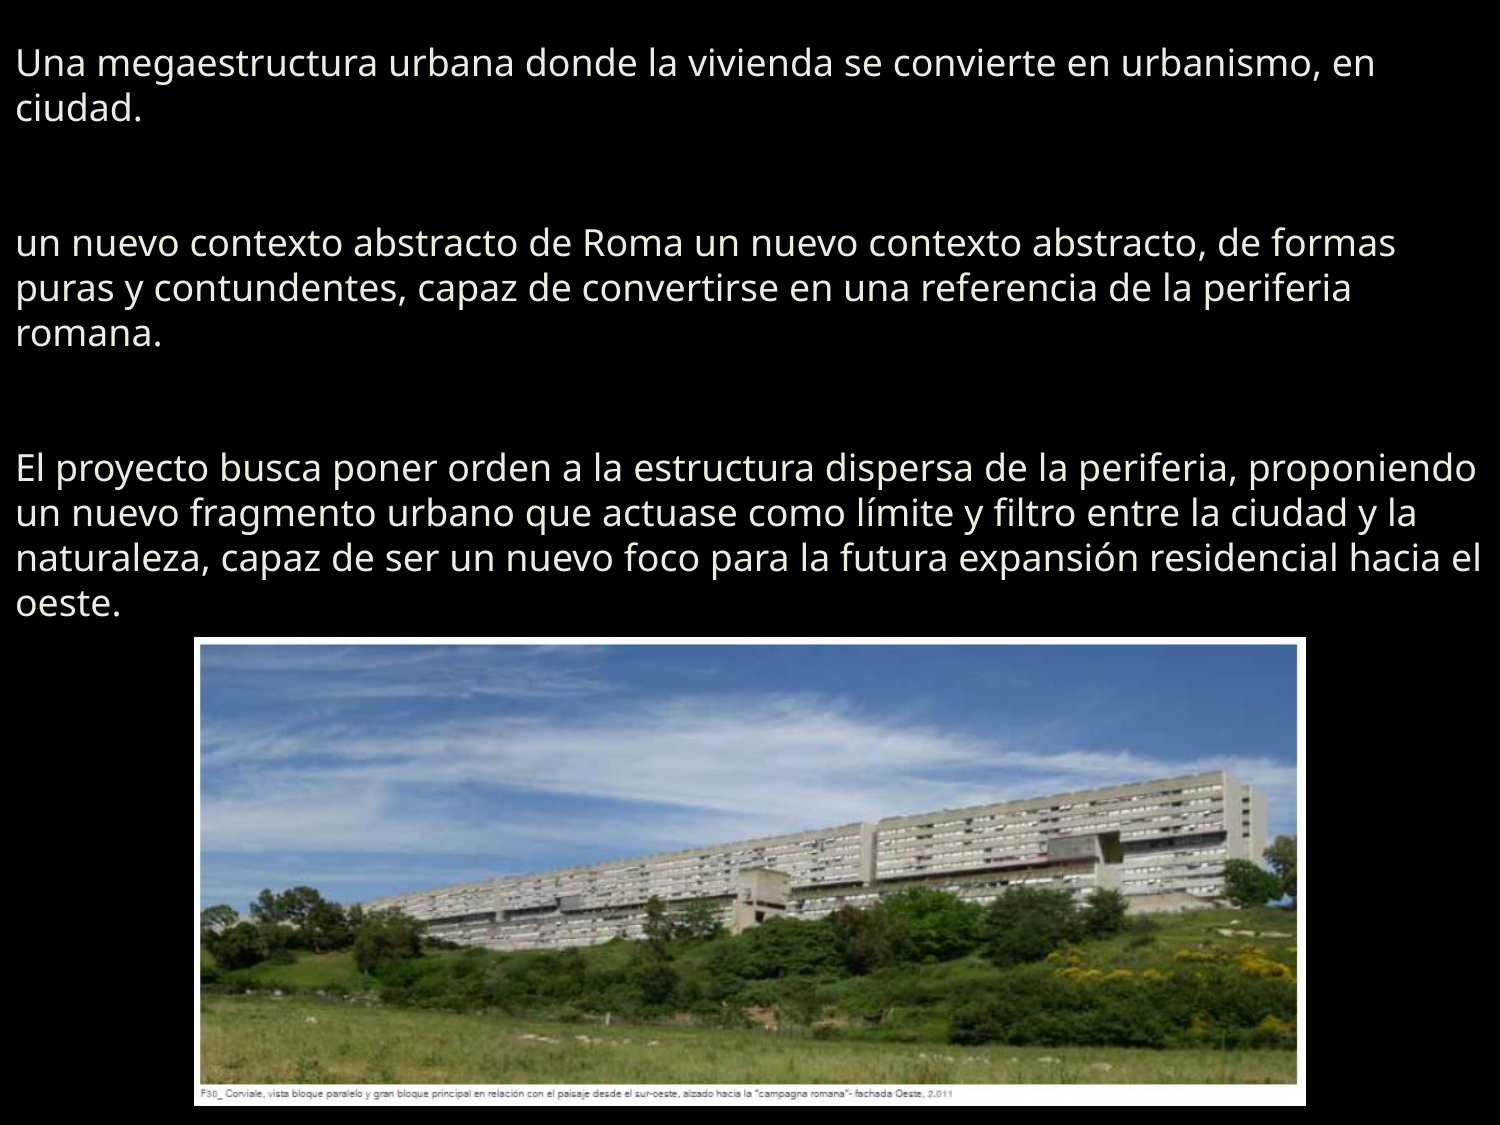

Una megaestructura urbana donde la vivienda se convierte en urbanismo, en ciudad.
un nuevo contexto abstracto de Roma un nuevo contexto abstracto, de formas puras y contundentes, capaz de convertirse en una referencia de la periferia romana.
El proyecto busca poner orden a la estructura dispersa de la periferia, proponiendo un nuevo fragmento urbano que actuase como límite y filtro entre la ciudad y la naturaleza, capaz de ser un nuevo foco para la futura expansión residencial hacia el oeste.